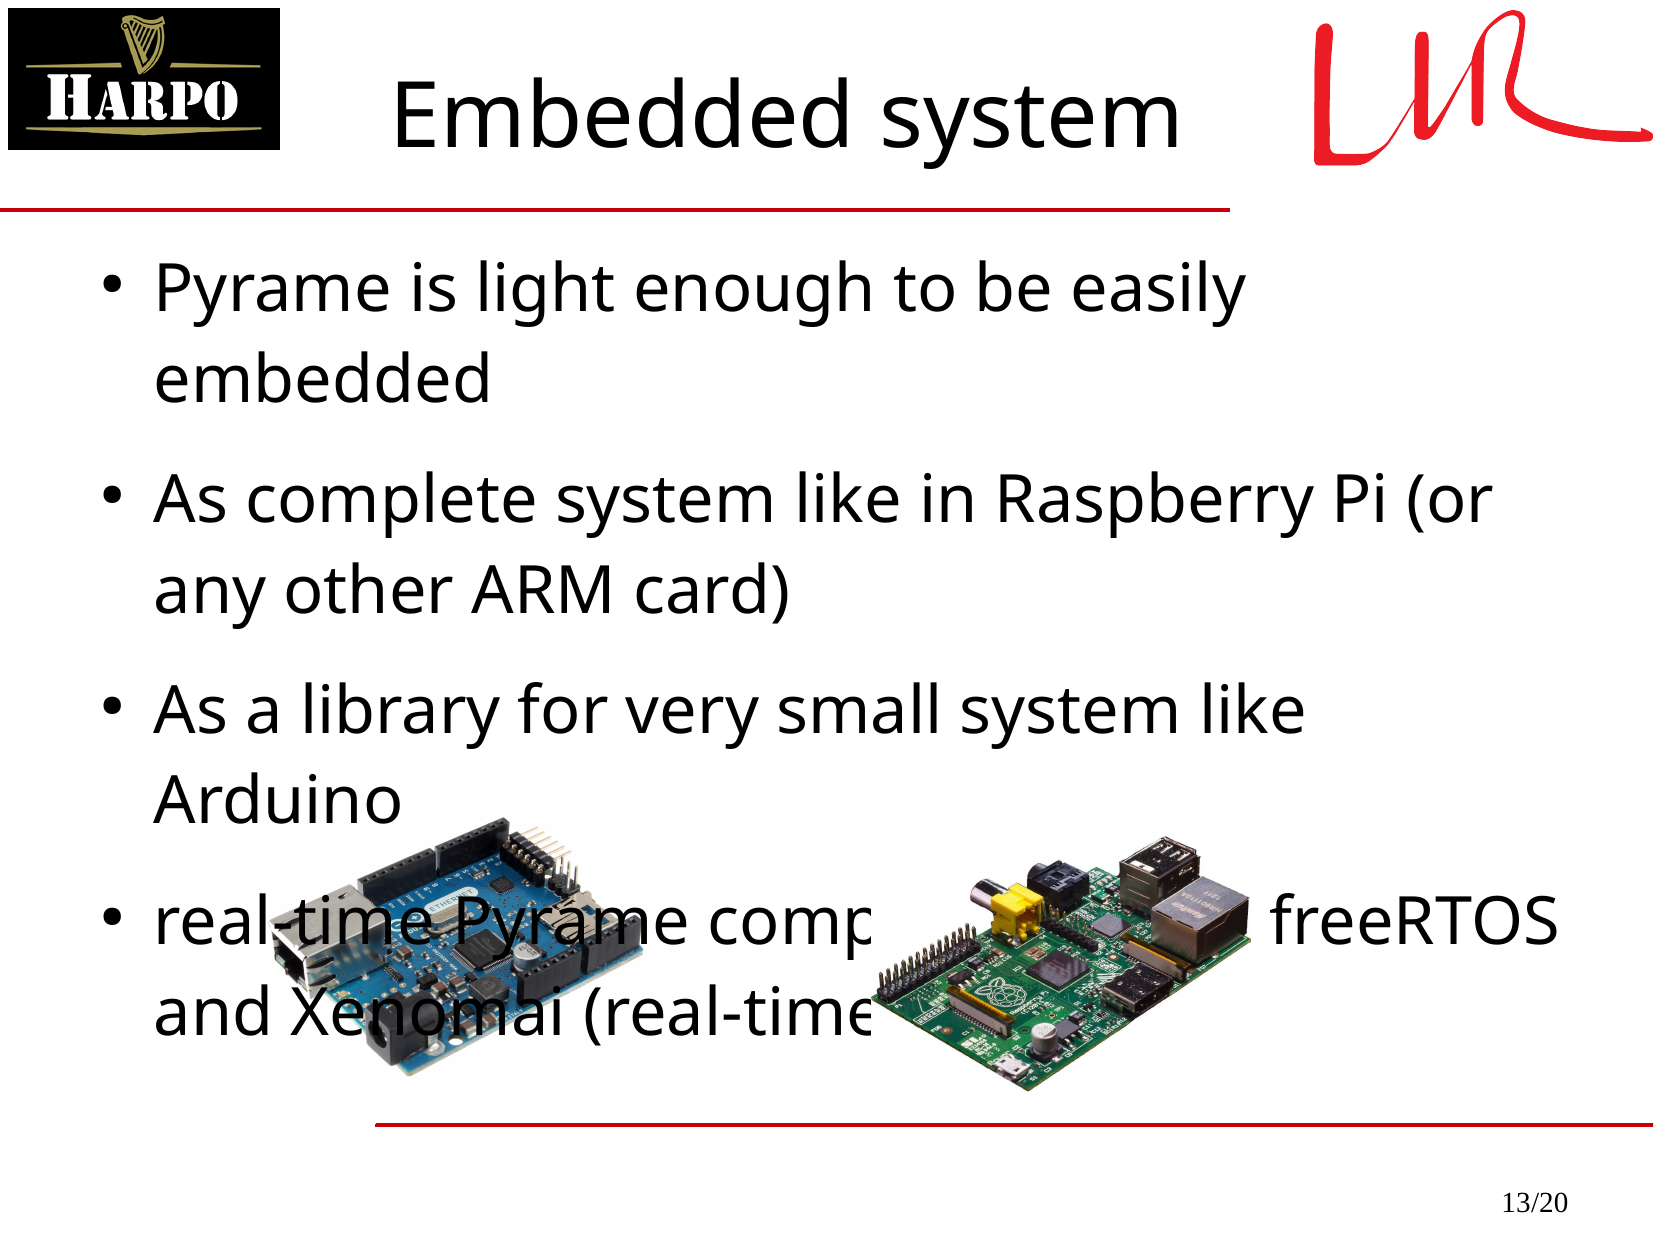

# Embedded system
Pyrame is light enough to be easily embedded
As complete system like in Raspberry Pi (or any other ARM card)
As a library for very small system like Arduino
real-time Pyrame components with freeRTOS and Xenomai (real-time Linux)
13